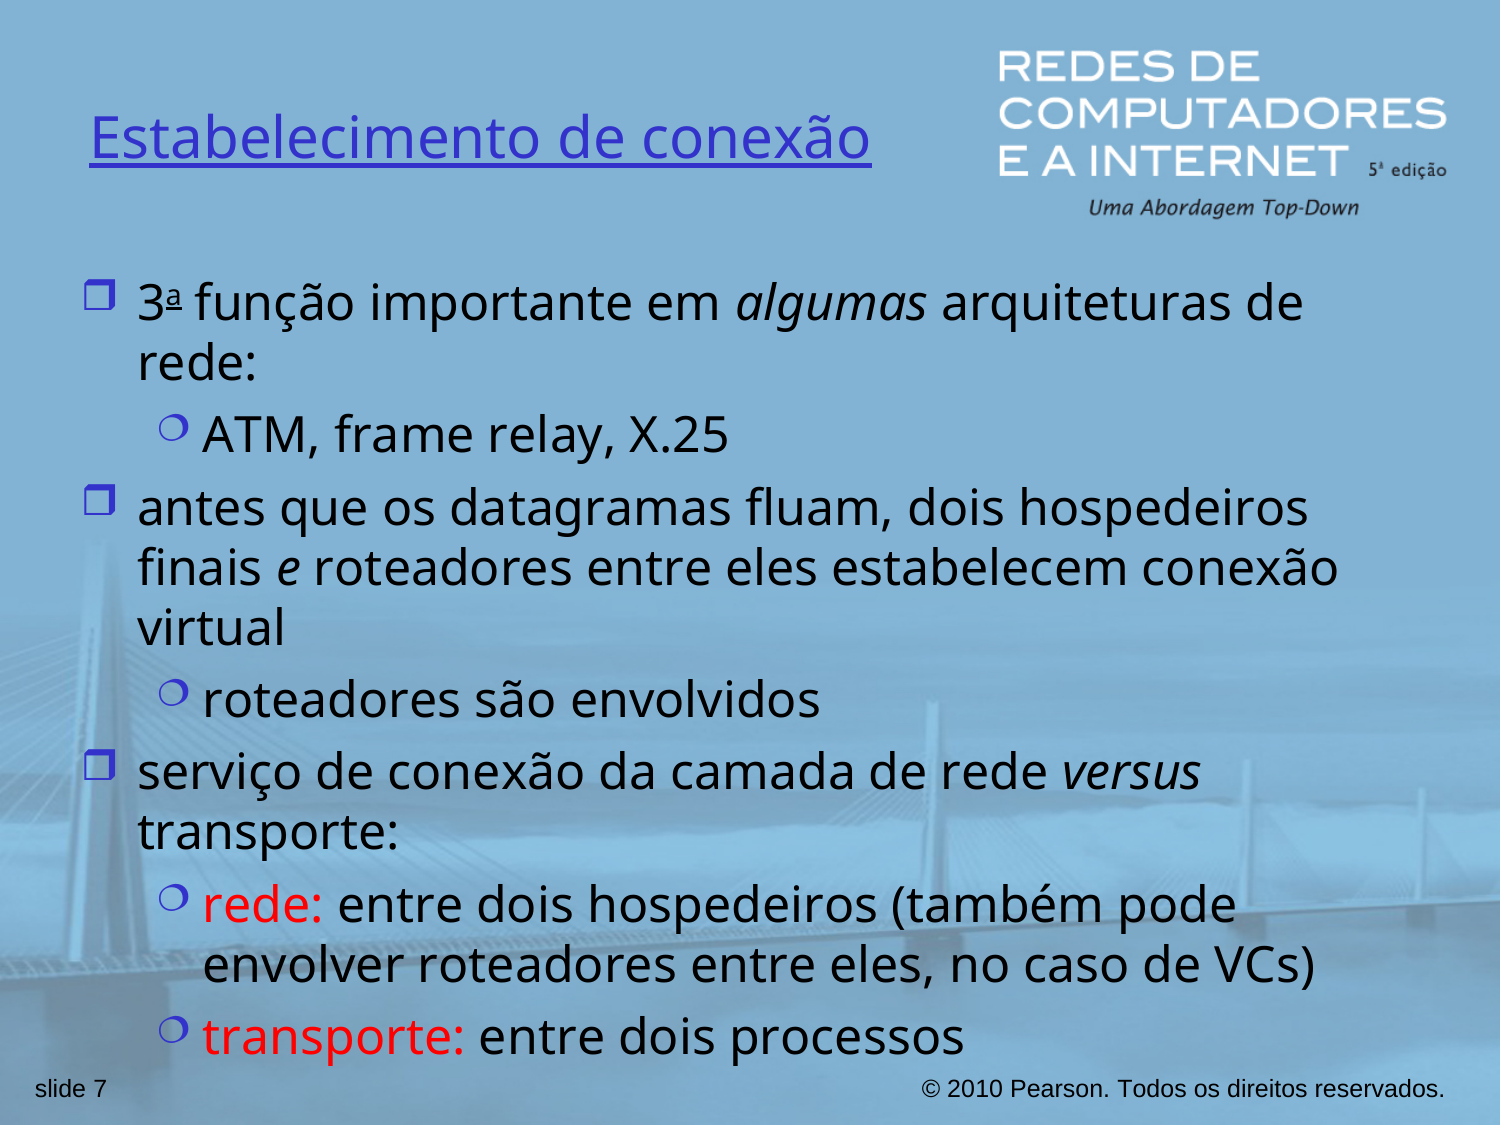

# Estabelecimento de conexão
3a função importante em algumas arquiteturas de rede:
ATM, frame relay, X.25
antes que os datagramas fluam, dois hospedeiros finais e roteadores entre eles estabelecem conexão virtual
roteadores são envolvidos
serviço de conexão da camada de rede versus transporte:
rede: entre dois hospedeiros (também pode envolver roteadores entre eles, no caso de VCs)
transporte: entre dois processos